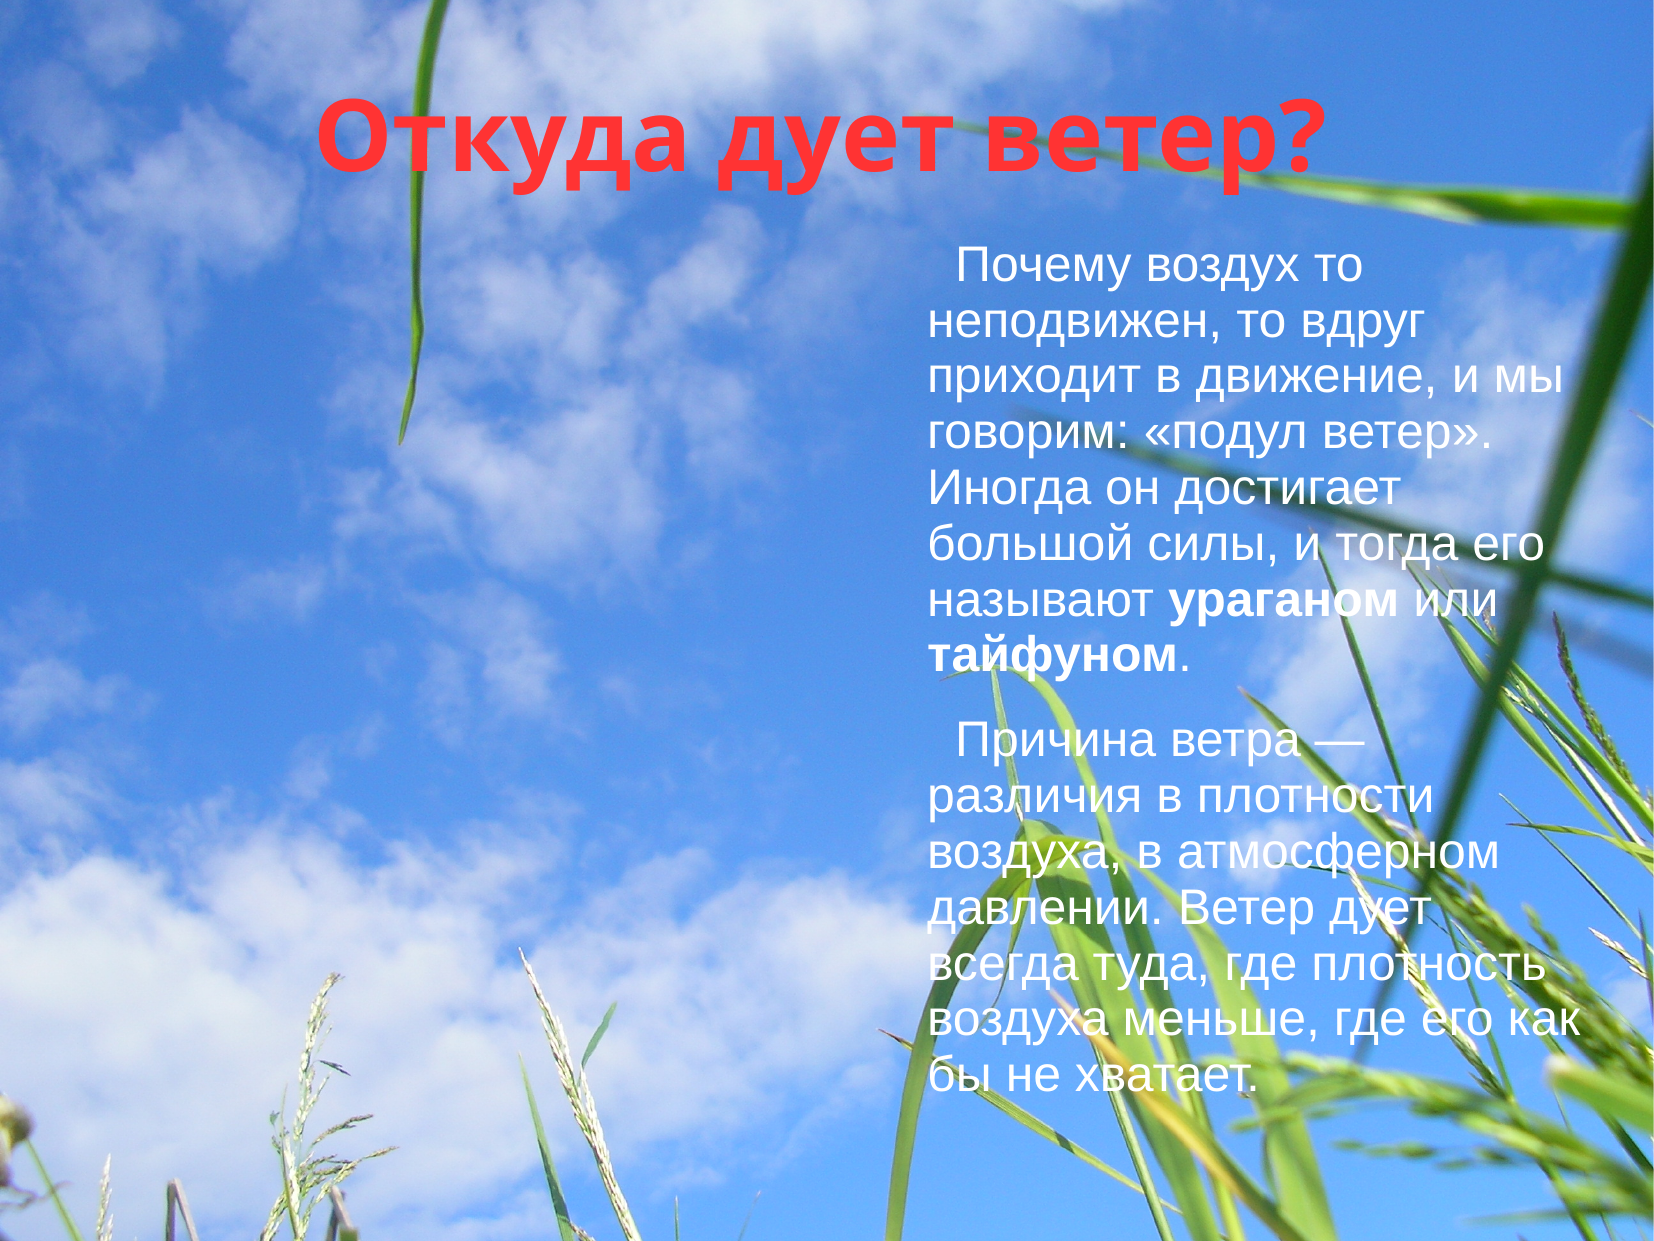

# Откуда дует ветер?
 Почему воздух то неподвижен, то вдруг приходит в движение, и мы говорим: «подул ветер». Иногда он достигает большой силы, и тогда его называют ураганом или тайфуном.
 Причина ветра — различия в плотности воздуха, в атмосферном давлении. Ветер дует всегда туда, где плотность воздуха меньше, где его как бы не хватает.